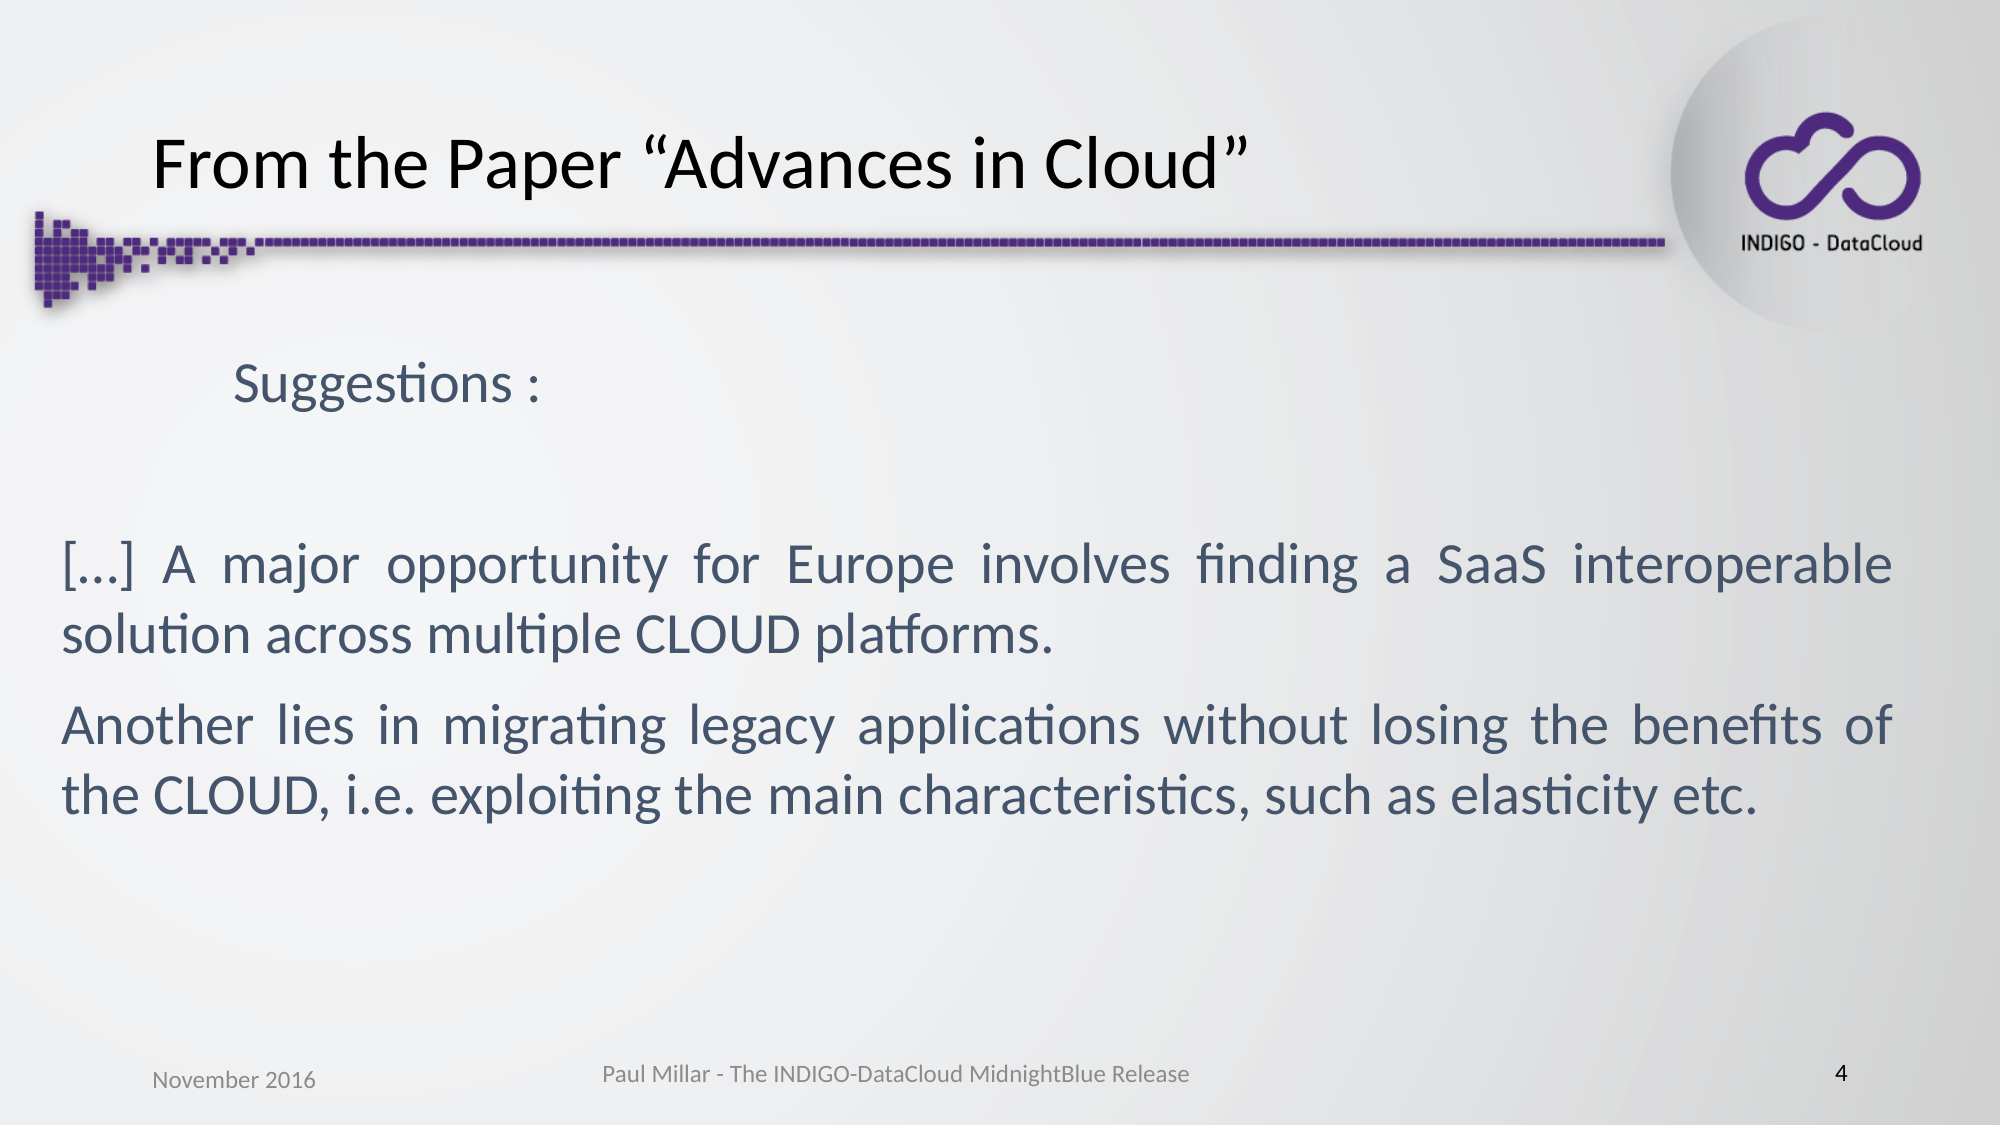

# From the Paper “Advances in Cloud”
 Suggestions :
[…] A major opportunity for Europe involves finding a SaaS interoperable solution across multiple CLOUD platforms.
Another lies in migrating legacy applications without losing the benefits of the CLOUD, i.e. exploiting the main characteristics, such as elasticity etc.
4
Paul Millar - The INDIGO-DataCloud MidnightBlue Release
November 2016